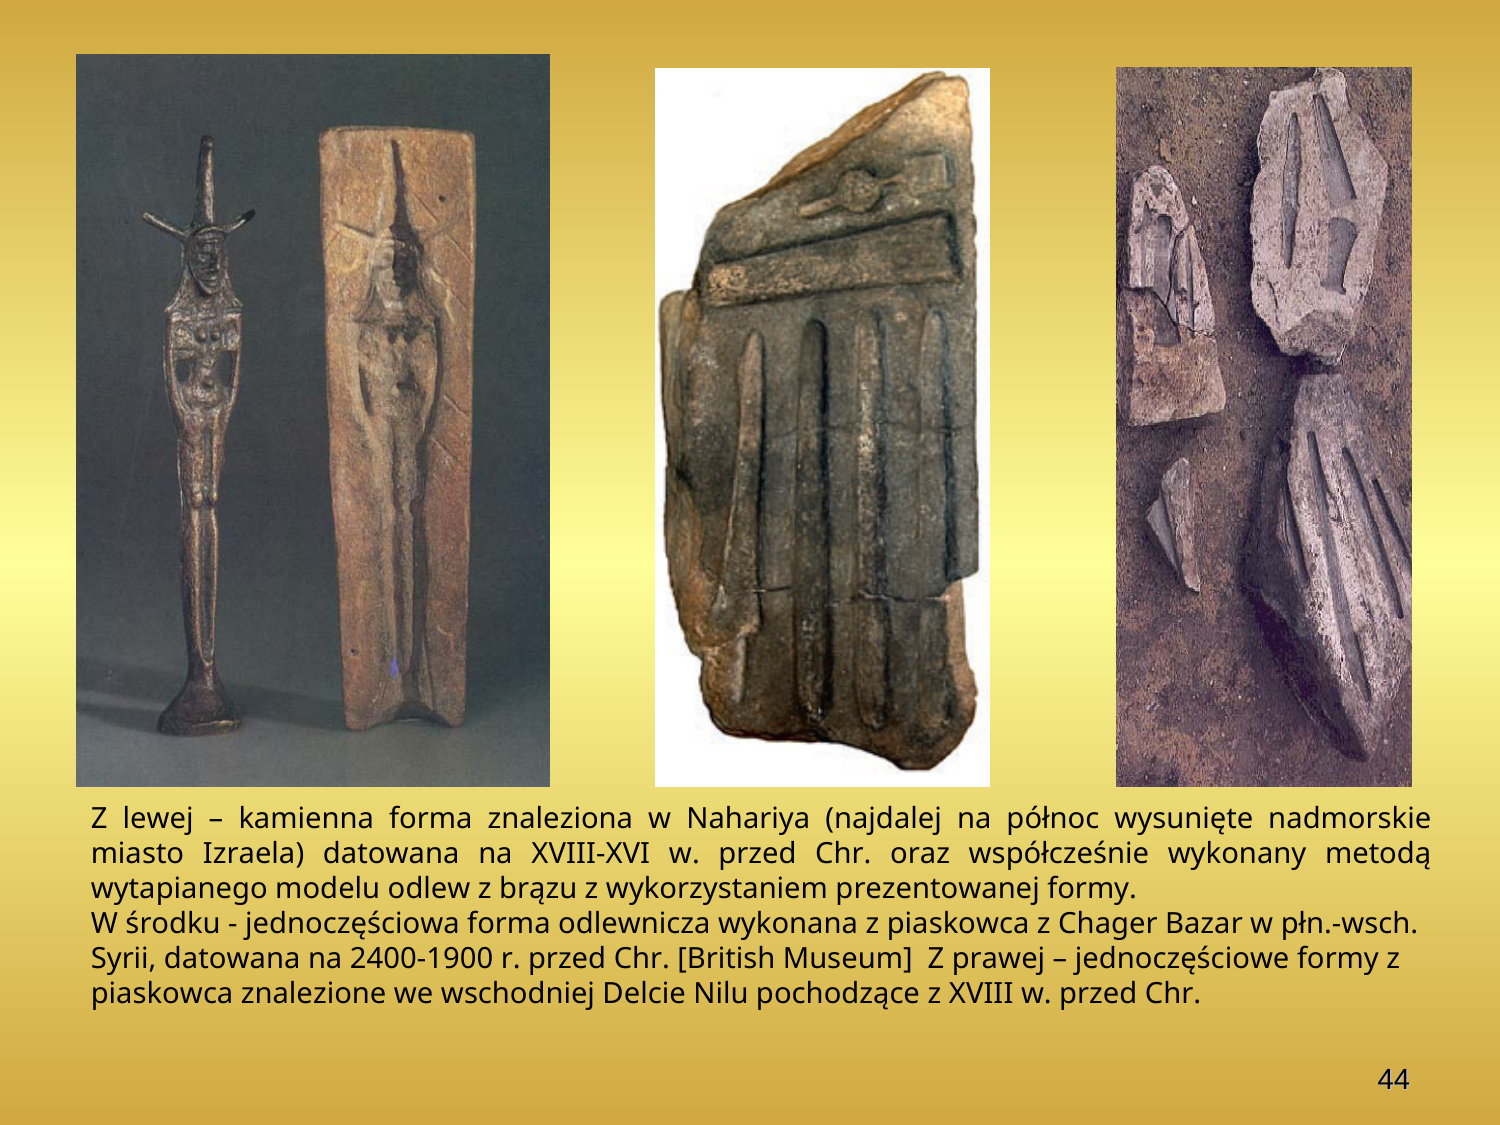

Z lewej – kamienna forma znaleziona w Nahariya (najdalej na północ wysunięte nadmorskie miasto Izraela) datowana na XVIII-XVI w. przed Chr. oraz współcześnie wykonany metodą wytapianego modelu odlew z brązu z wykorzystaniem prezentowanej formy.
W środku - jednoczęściowa forma odlewnicza wykonana z piaskowca z Chager Bazar w płn.‑wsch. Syrii, datowana na 2400-1900 r. przed Chr. [British Museum] Z prawej – jednoczęściowe formy z piaskowca znalezione we wschodniej Delcie Nilu pochodzące z XVIII w. przed Chr.